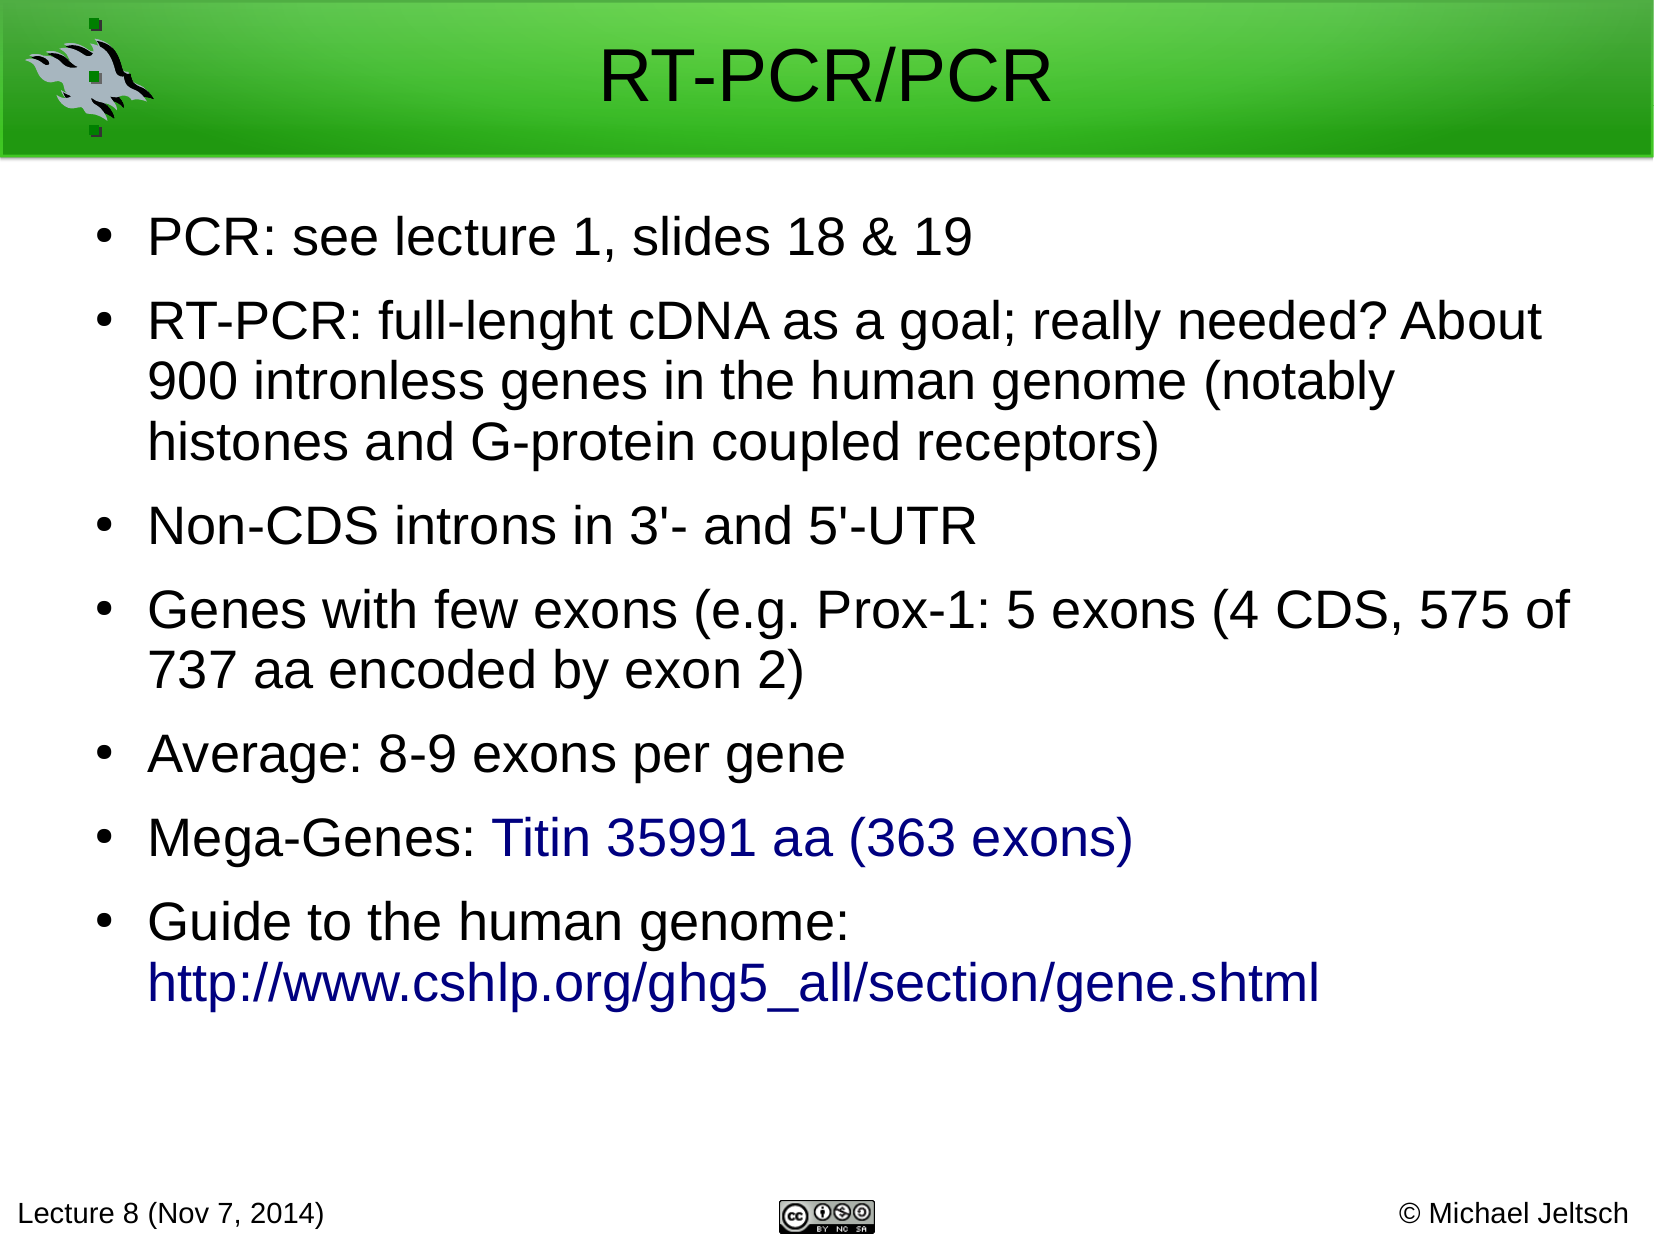

RT-PCR/PCR
# PCR: see lecture 1, slides 18 & 19
RT-PCR: full-lenght cDNA as a goal; really needed? About 900 intronless genes in the human genome (notably histones and G-protein coupled receptors)
Non-CDS introns in 3'- and 5'-UTR
Genes with few exons (e.g. Prox-1: 5 exons (4 CDS, 575 of 737 aa encoded by exon 2)
Average: 8-9 exons per gene
Mega-Genes: Titin 35991 aa (363 exons)
Guide to the human genome:http://www.cshlp.org/ghg5_all/section/gene.shtml